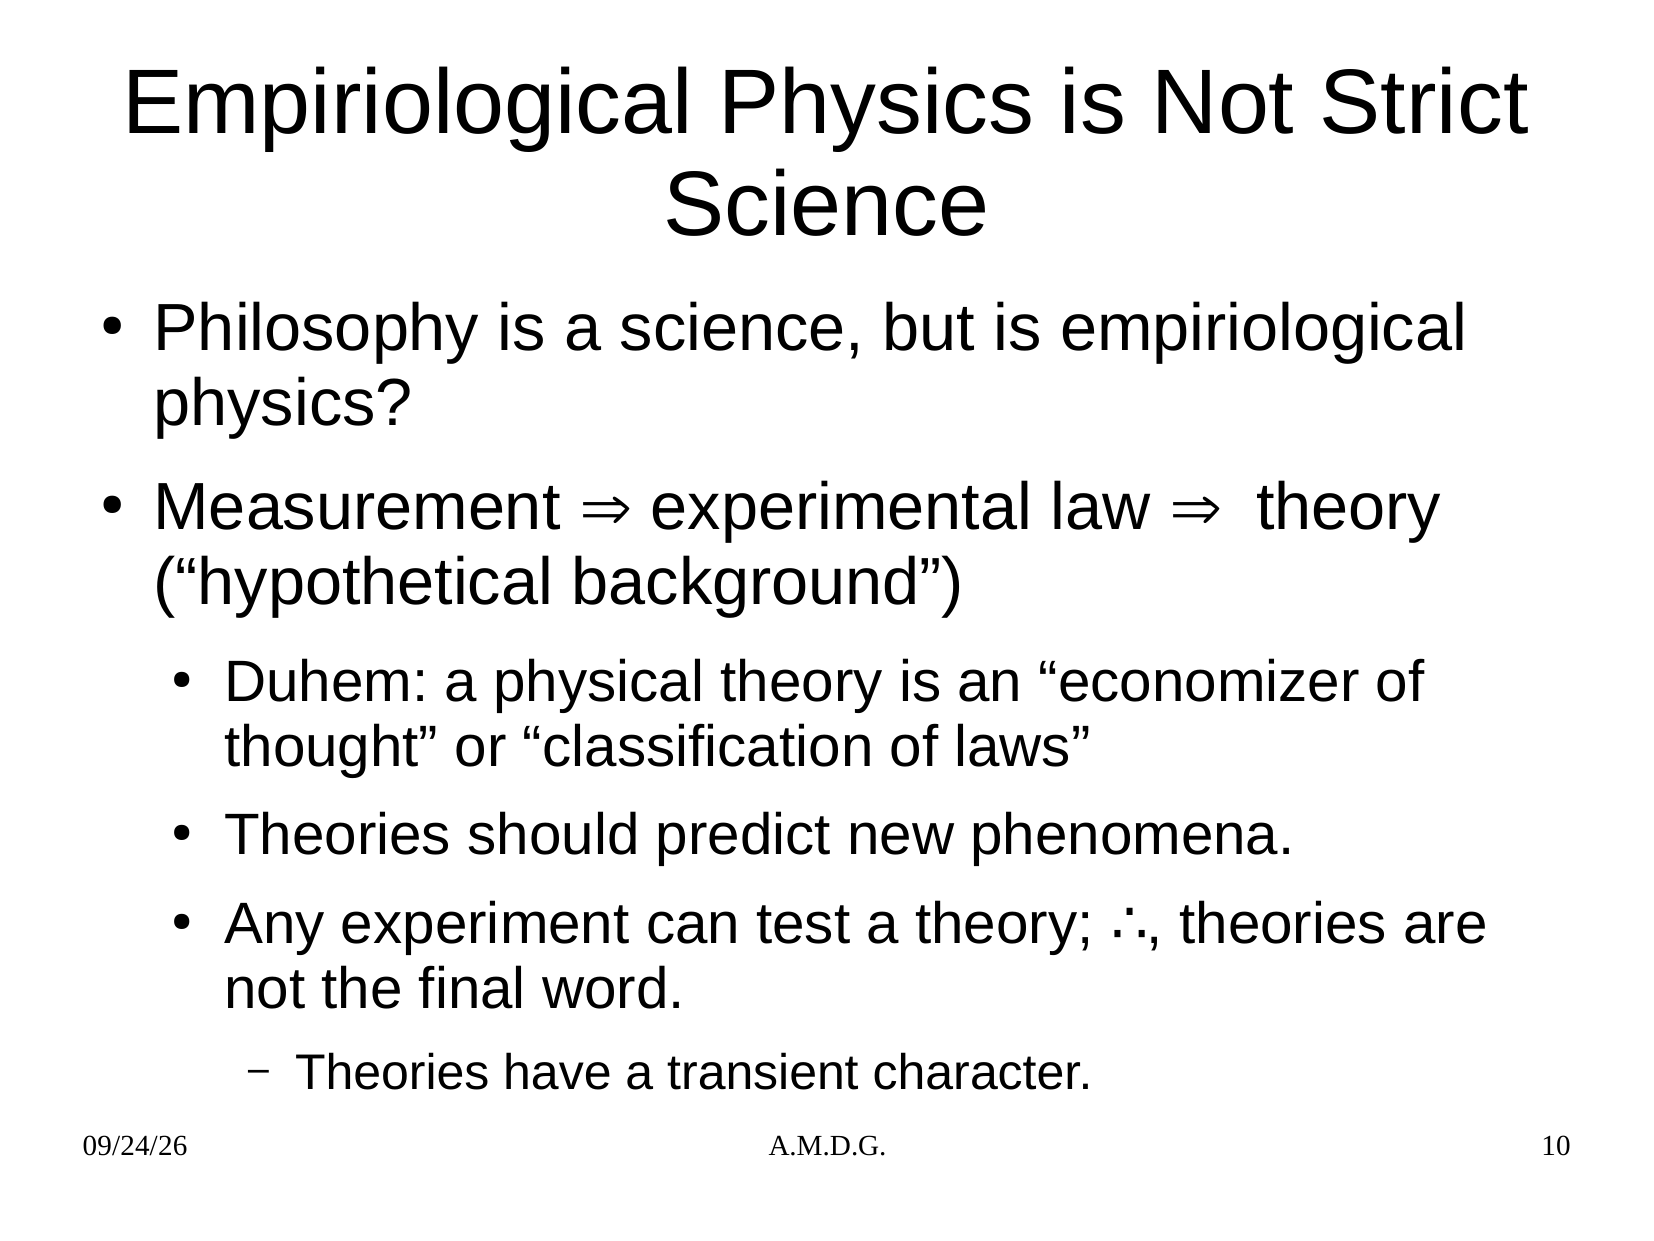

# Empiriological Physics is Not Strict Science
Philosophy is a science, but is empiriological physics?
Measurement ⇒ experimental law ⇒ theory (“hypothetical background”)
Duhem: a physical theory is an “economizer of thought” or “classification of laws”
Theories should predict new phenomena.
Any experiment can test a theory; ∴, theories are not the final word.
Theories have a transient character.
`
A.M.D.G.
10